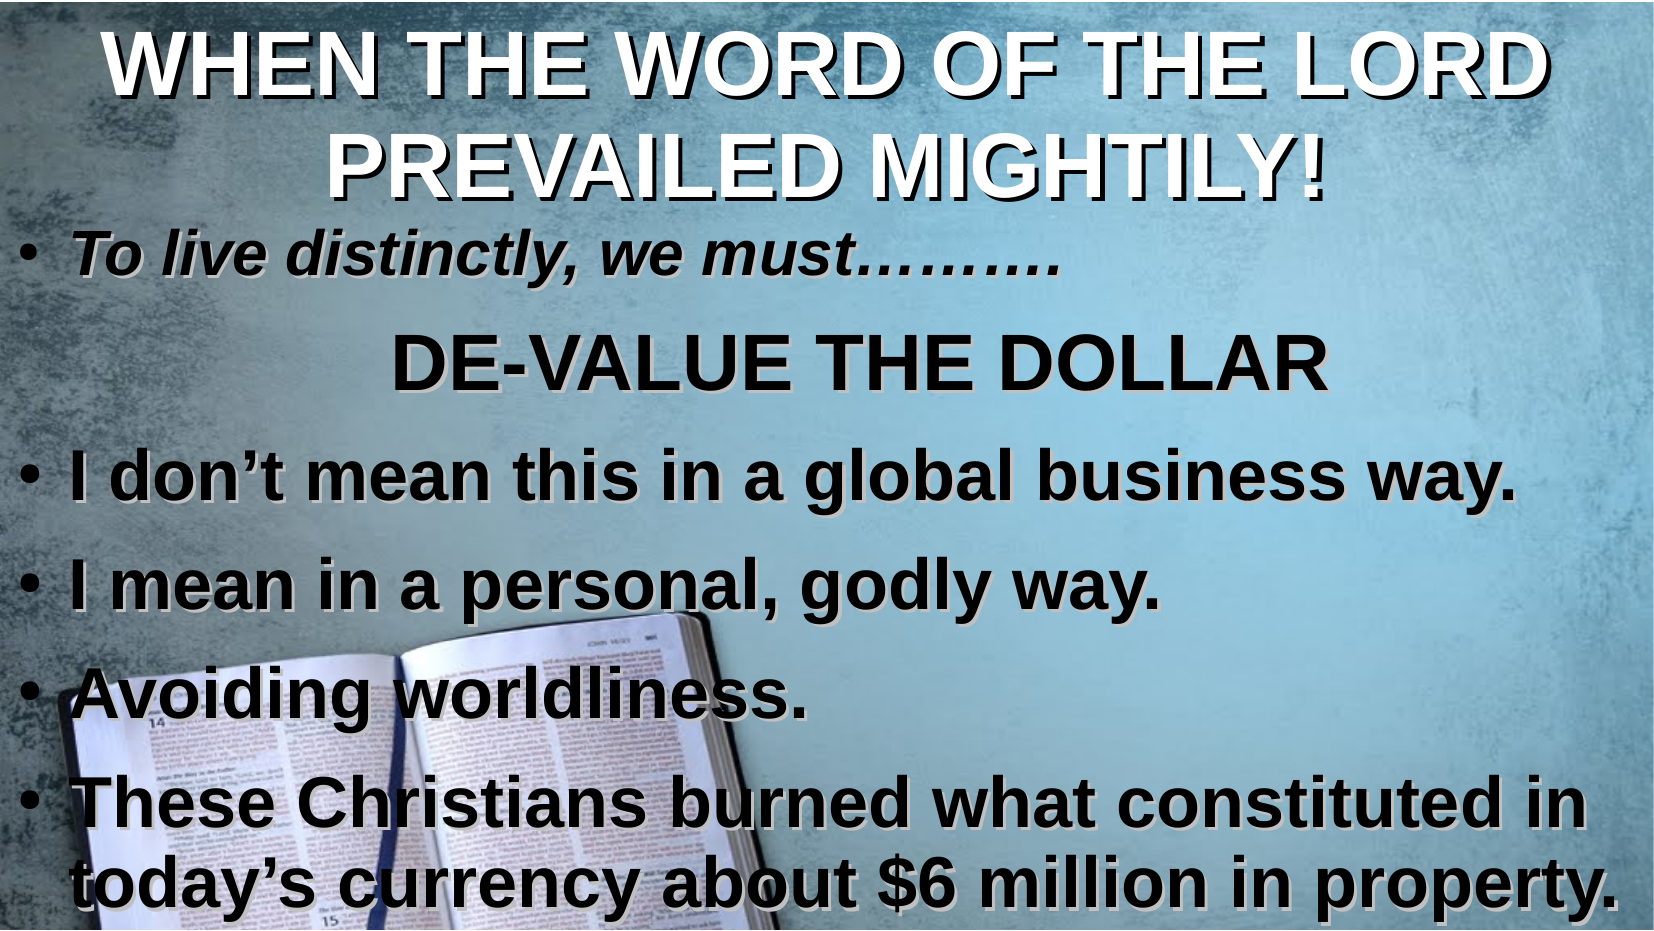

# WHEN THE WORD OF THE LORD PREVAILED MIGHTILY!
To live distinctly, we must……….
DE-VALUE THE DOLLAR
I don’t mean this in a global business way.
I mean in a personal, godly way.
Avoiding worldliness.
These Christians burned what constituted in today’s currency about $6 million in property.